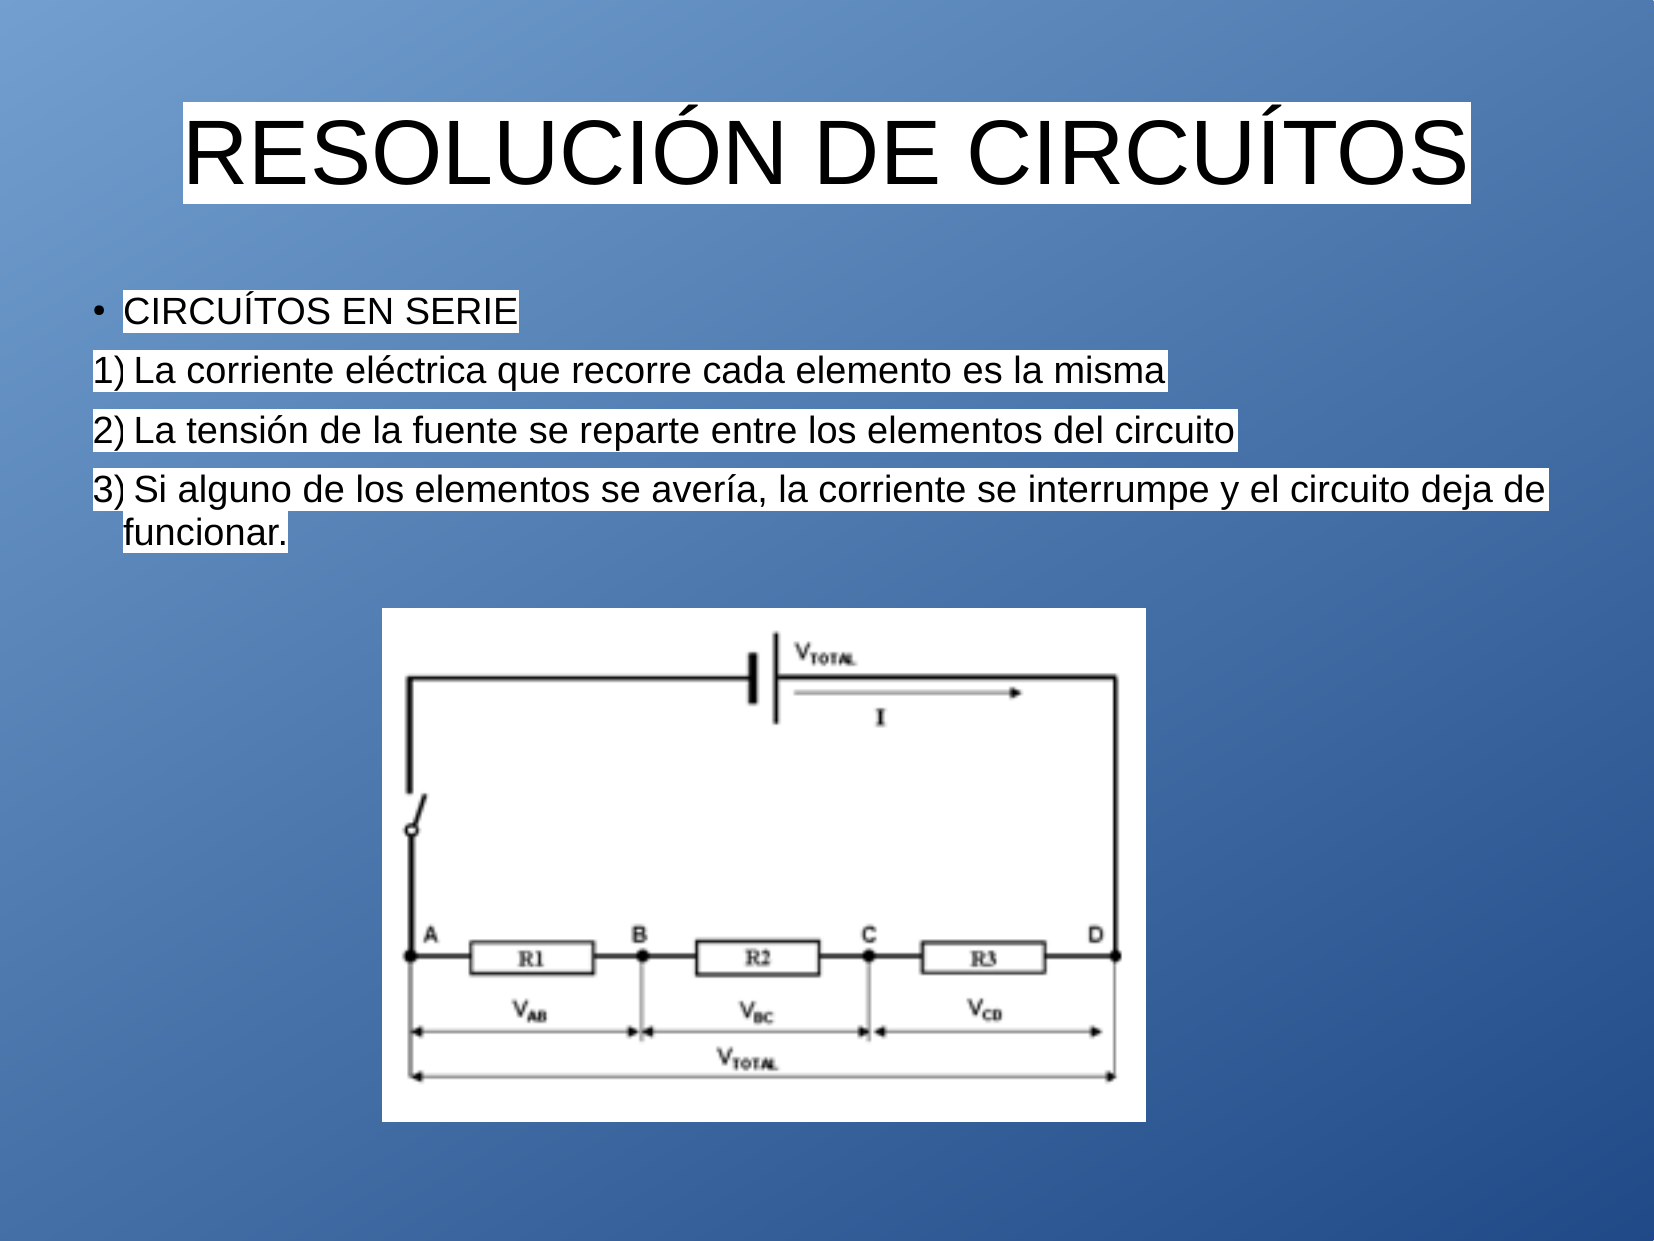

# RESOLUCIÓN DE CIRCUÍTOS
CIRCUÍTOS EN SERIE
 La corriente eléctrica que recorre cada elemento es la misma
 La tensión de la fuente se reparte entre los elementos del circuito
 Si alguno de los elementos se avería, la corriente se interrumpe y el circuito deja de funcionar.